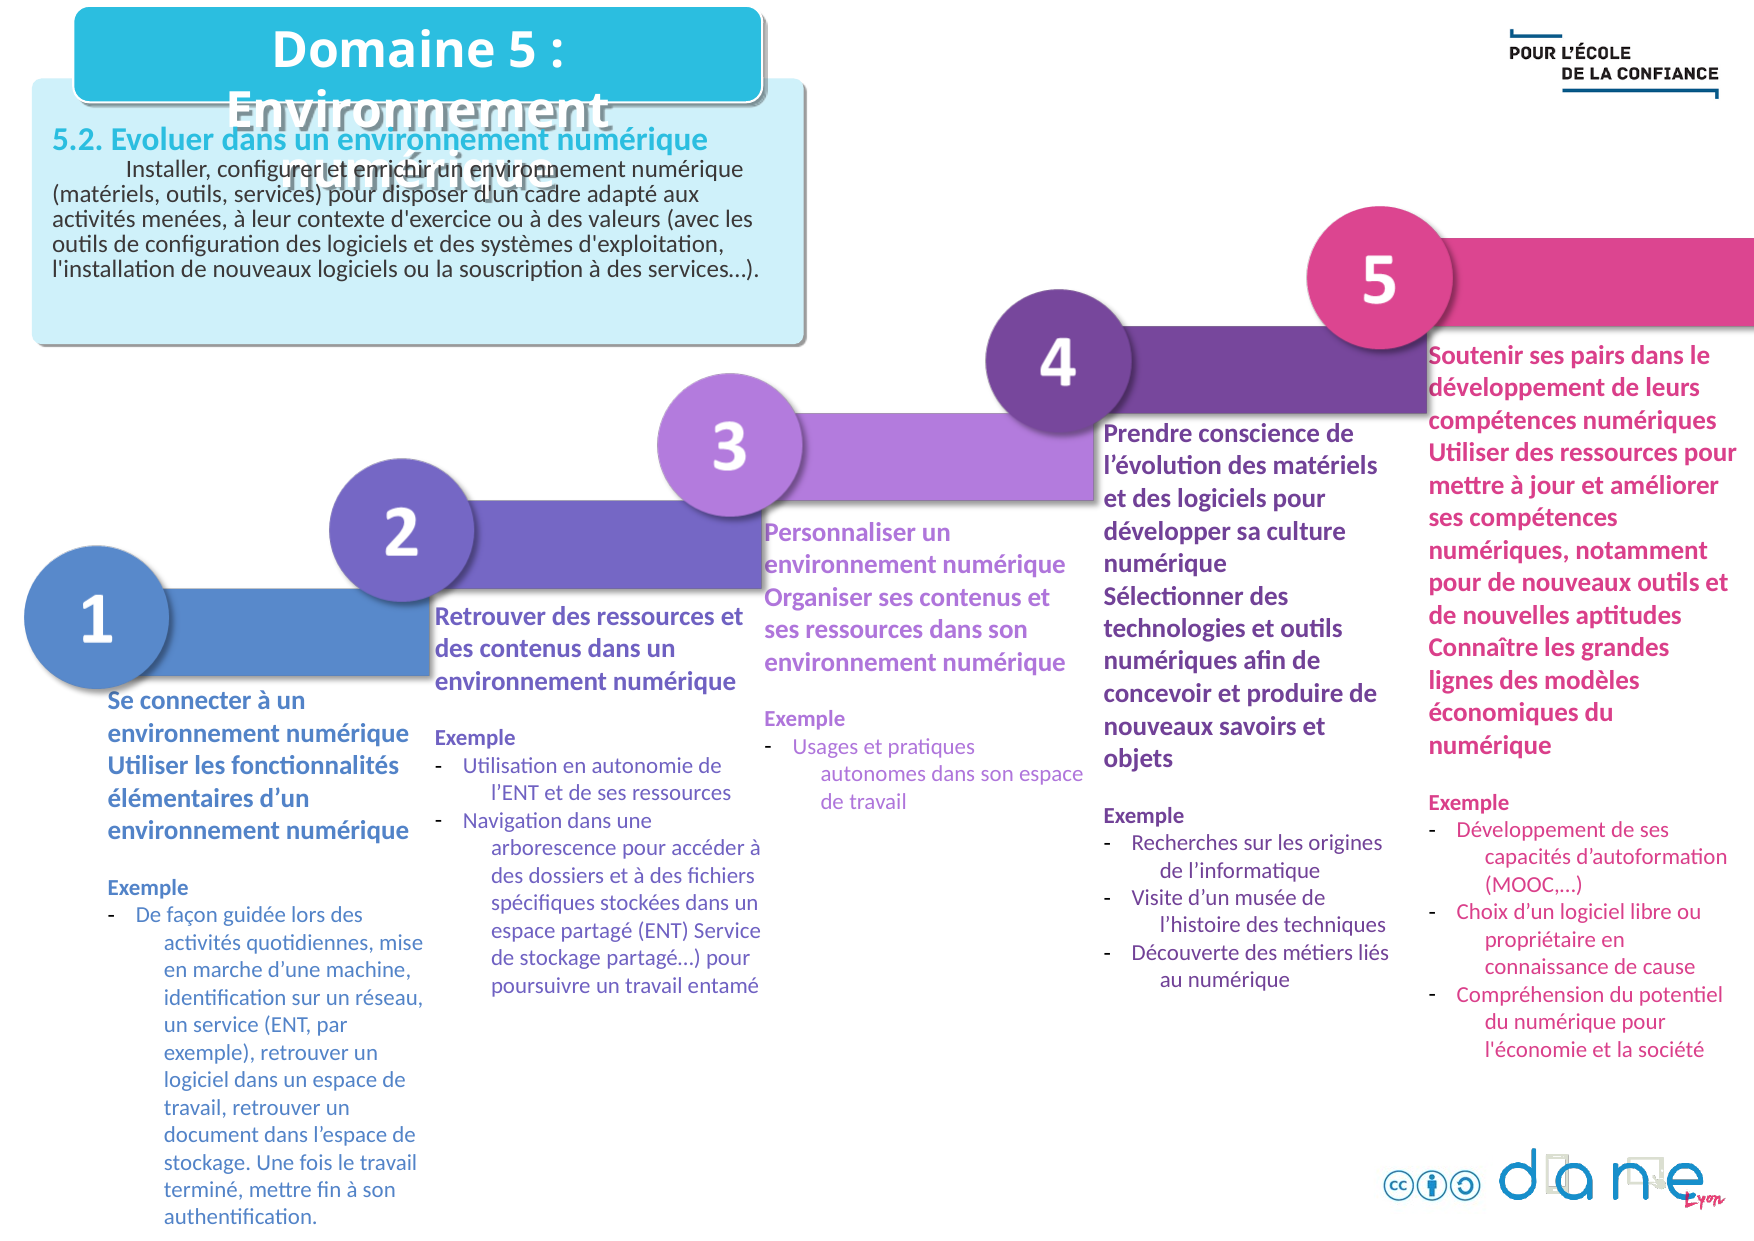

Domaine 5 : Environnement numérique
5.2. Evoluer dans un environnement numérique
	Installer, configurer et enrichir un environnement numérique (matériels, outils, services) pour disposer d'un cadre adapté aux activités menées, à leur contexte d'exercice ou à des valeurs (avec les outils de configuration des logiciels et des systèmes d'exploitation, l'installation de nouveaux logiciels ou la souscription à des services…).
Soutenir ses pairs dans le développement de leurs compétences numériques
Utiliser des ressources pour mettre à jour et améliorer ses compétences numériques, notamment pour de nouveaux outils et de nouvelles aptitudes
Connaître les grandes lignes des modèles économiques du numérique
Exemple
Développement de ses capacités d’autoformation (MOOC,…)
Choix d’un logiciel libre ou propriétaire en connaissance de cause
Compréhension du potentiel du numérique pour l'économie et la société
Prendre conscience de l’évolution des matériels et des logiciels pour développer sa culture numérique
Sélectionner des technologies et outils numériques afin de concevoir et produire de nouveaux savoirs et objets
Exemple
Recherches sur les origines de l’informatique
Visite d’un musée de l’histoire des techniques
Découverte des métiers liés au numérique
Personnaliser un environnement numérique
Organiser ses contenus et ses ressources dans son environnement numérique
Exemple
Usages et pratiques autonomes dans son espace de travail
Retrouver des ressources et des contenus dans un environnement numérique
Exemple
Utilisation en autonomie de l’ENT et de ses ressources
Navigation dans une arborescence pour accéder à des dossiers et à des fichiers spécifiques stockées dans un espace partagé (ENT) Service de stockage partagé…) pour poursuivre un travail entamé
Se connecter à un environnement numérique
Utiliser les fonctionnalités élémentaires d’un environnement numérique
Exemple
De façon guidée lors des activités quotidiennes, mise en marche d’une machine, identification sur un réseau, un service (ENT, par exemple), retrouver un logiciel dans un espace de travail, retrouver un document dans l’espace de stockage. Une fois le travail terminé, mettre fin à son authentification.